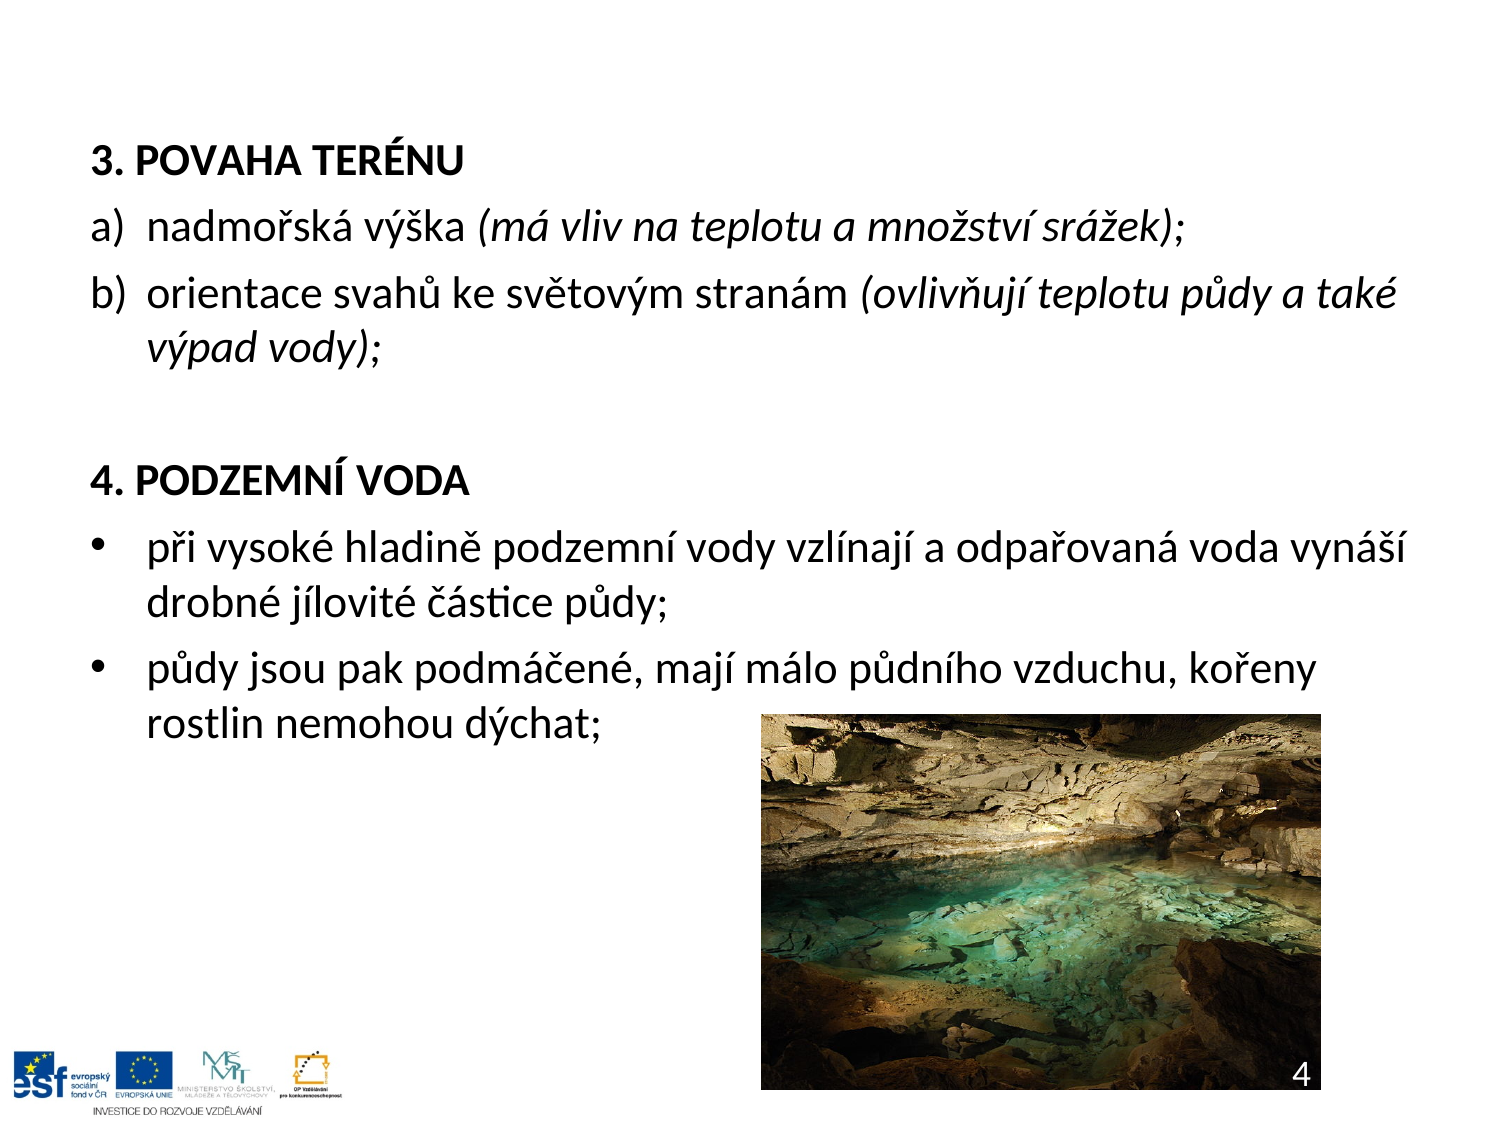

# 3. POVAHA TERÉNU
nadmořská výška (má vliv na teplotu a množství srážek);
orientace svahů ke světovým stranám (ovlivňují teplotu půdy a také výpad vody);
4. PODZEMNÍ VODA
při vysoké hladině podzemní vody vzlínají a odpařovaná voda vynáší drobné jílovité částice půdy;
půdy jsou pak podmáčené, mají málo půdního vzduchu, kořeny rostlin nemohou dýchat;
4